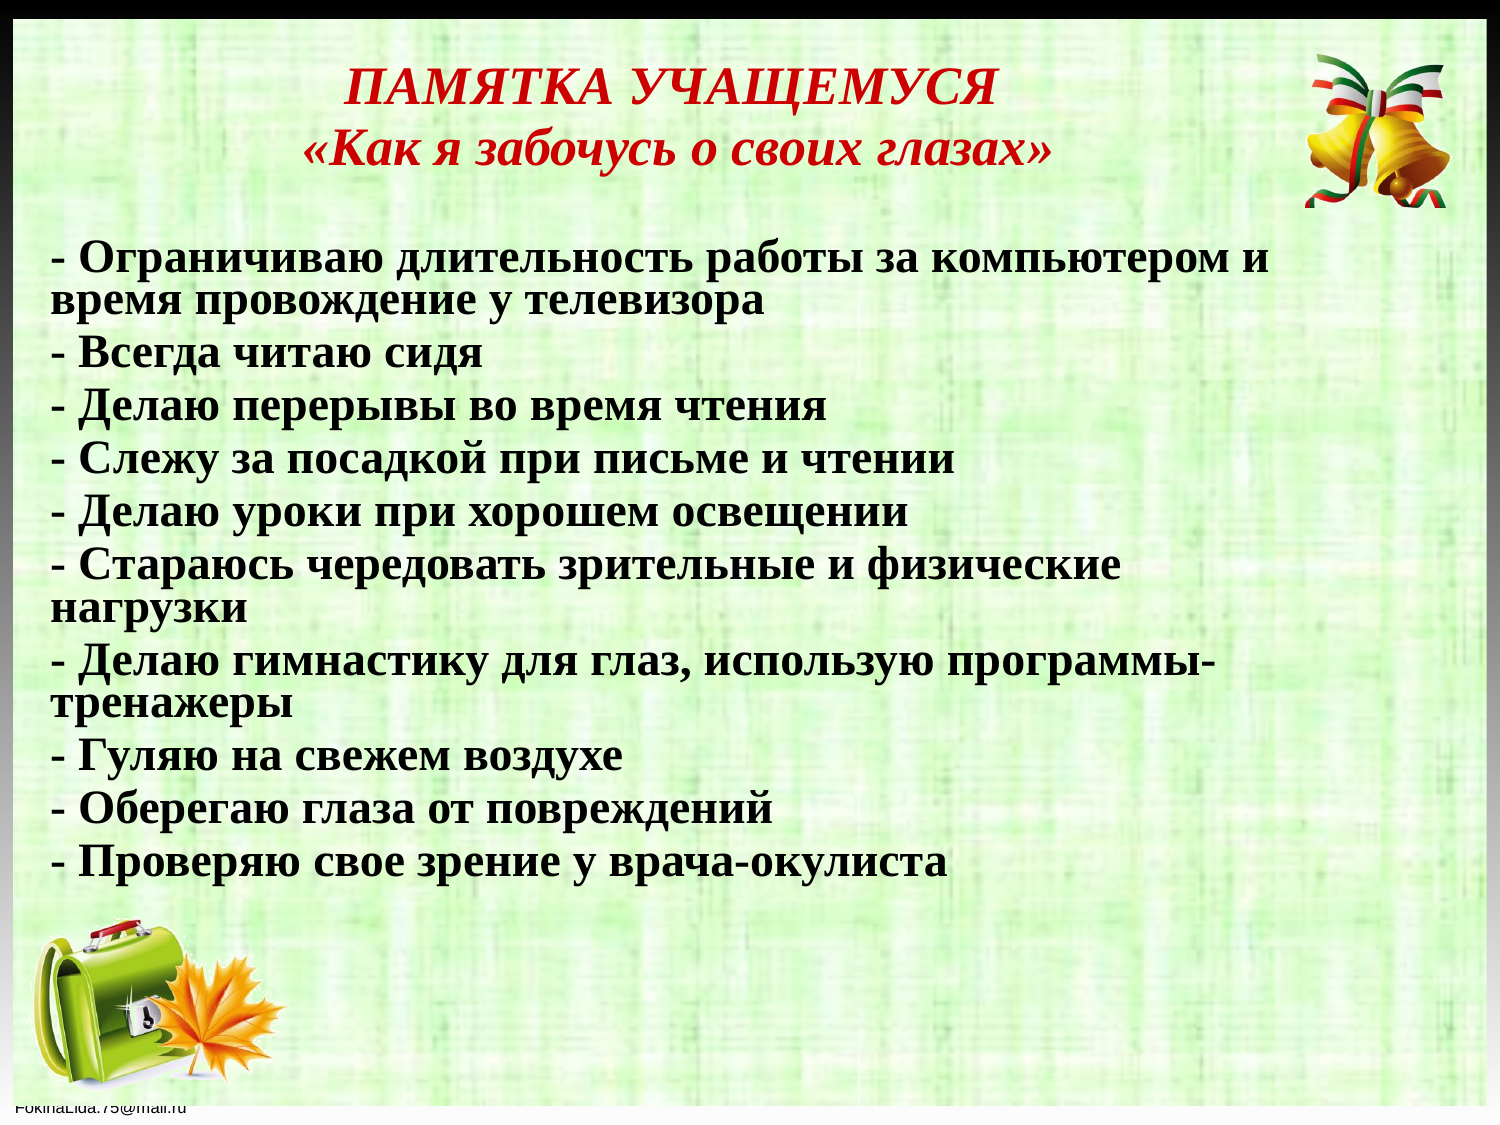

ПАМЯТКА УЧАЩЕМУСЯ
«Как я забочусь о своих глазах»
- Ограничиваю длительность работы за компьютером и время провождение у телевизора
- Всегда читаю сидя
- Делаю перерывы во время чтения
- Слежу за посадкой при письме и чтении
- Делаю уроки при хорошем освещении
- Стараюсь чередовать зрительные и физические нагрузки
- Делаю гимнастику для глаз, использую программы-тренажеры
- Гуляю на свежем воздухе
- Оберегаю глаза от повреждений
- Проверяю свое зрение у врача-окулиста